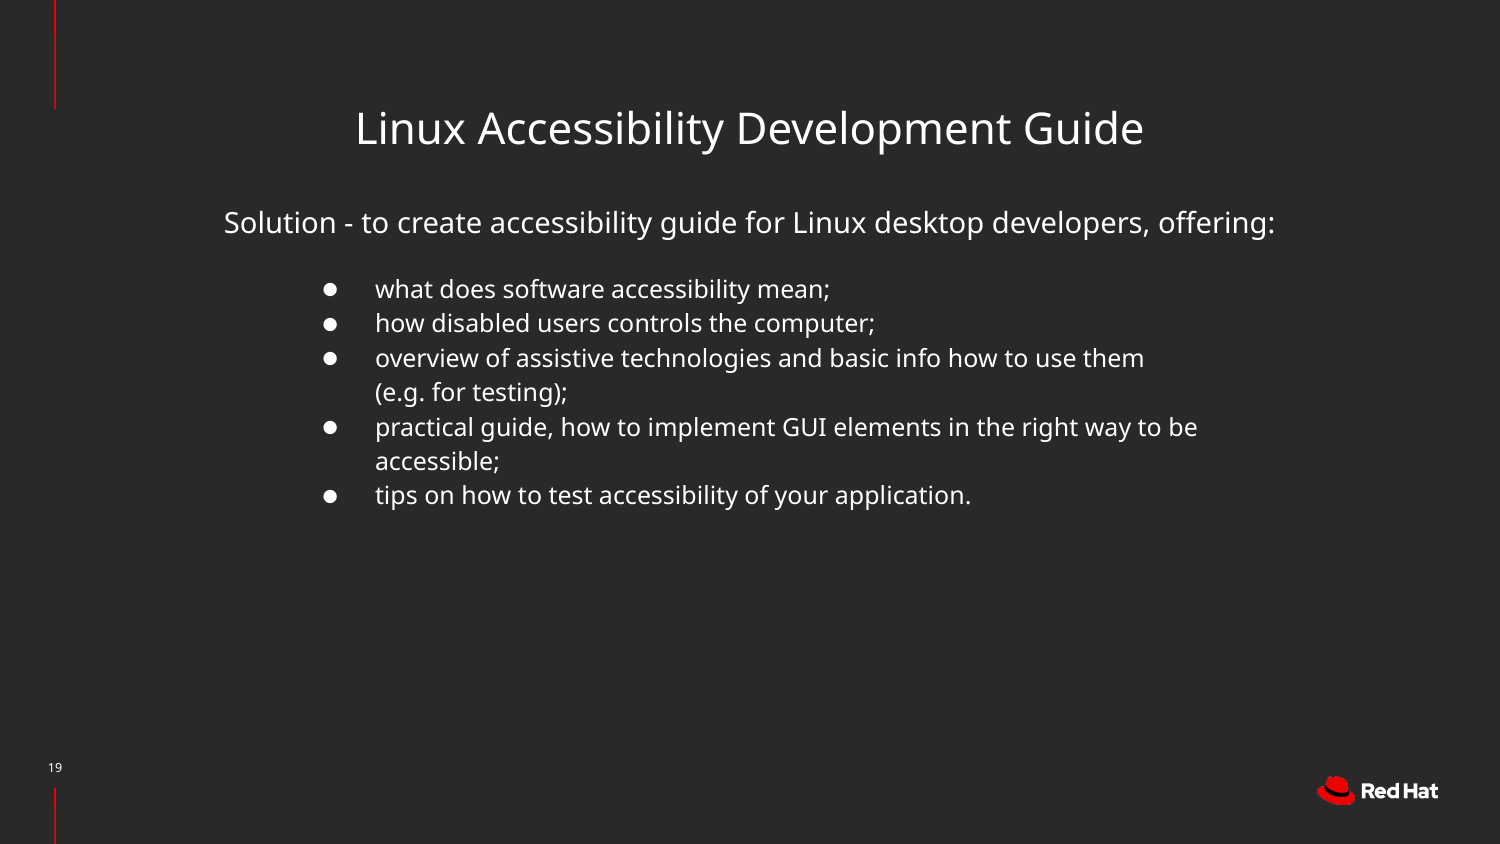

Linux Accessibility Development Guide
Solution - to create accessibility guide for Linux desktop developers, offering:
# what does software accessibility mean;
how disabled users controls the computer;
overview of assistive technologies and basic info how to use them (e.g. for testing);
practical guide, how to implement GUI elements in the right way to be accessible;
tips on how to test accessibility of your application.